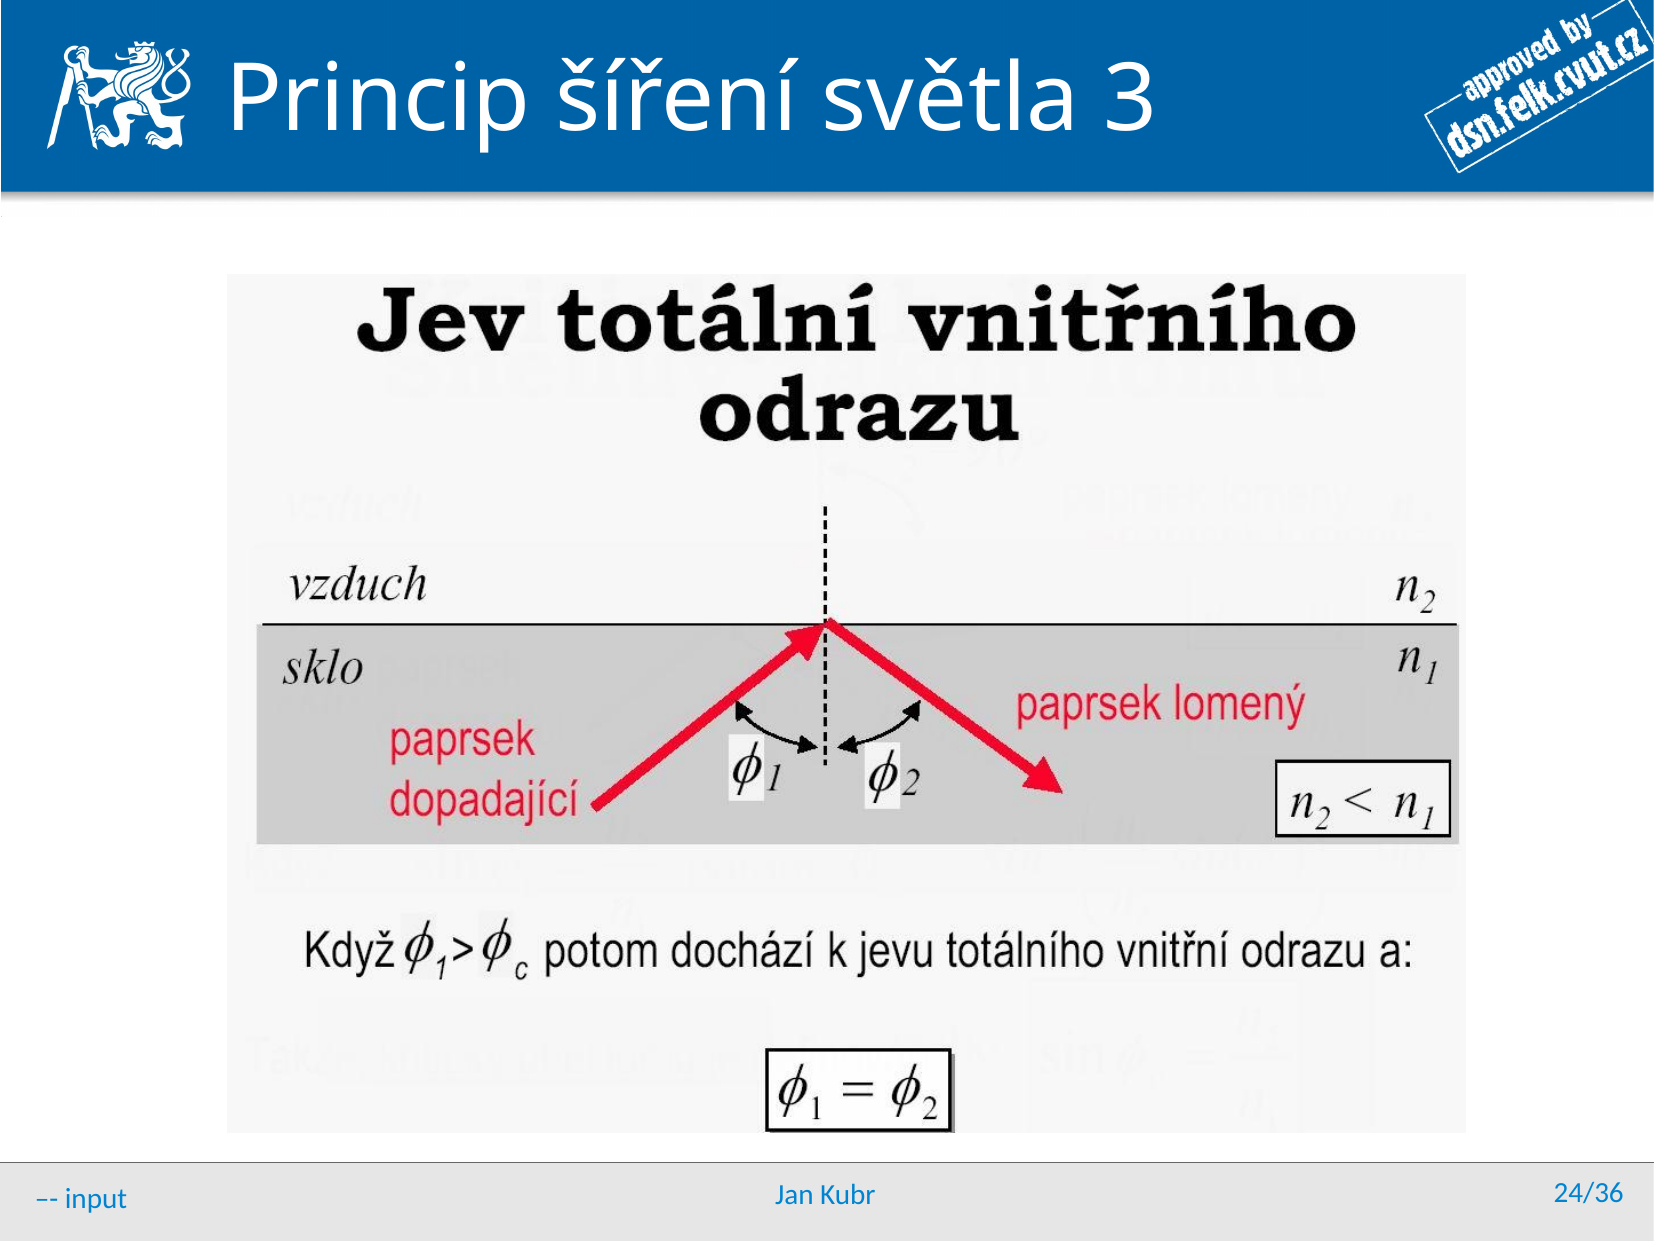

# Princip šíření světla 3
24
Jan Kubr
02/2006